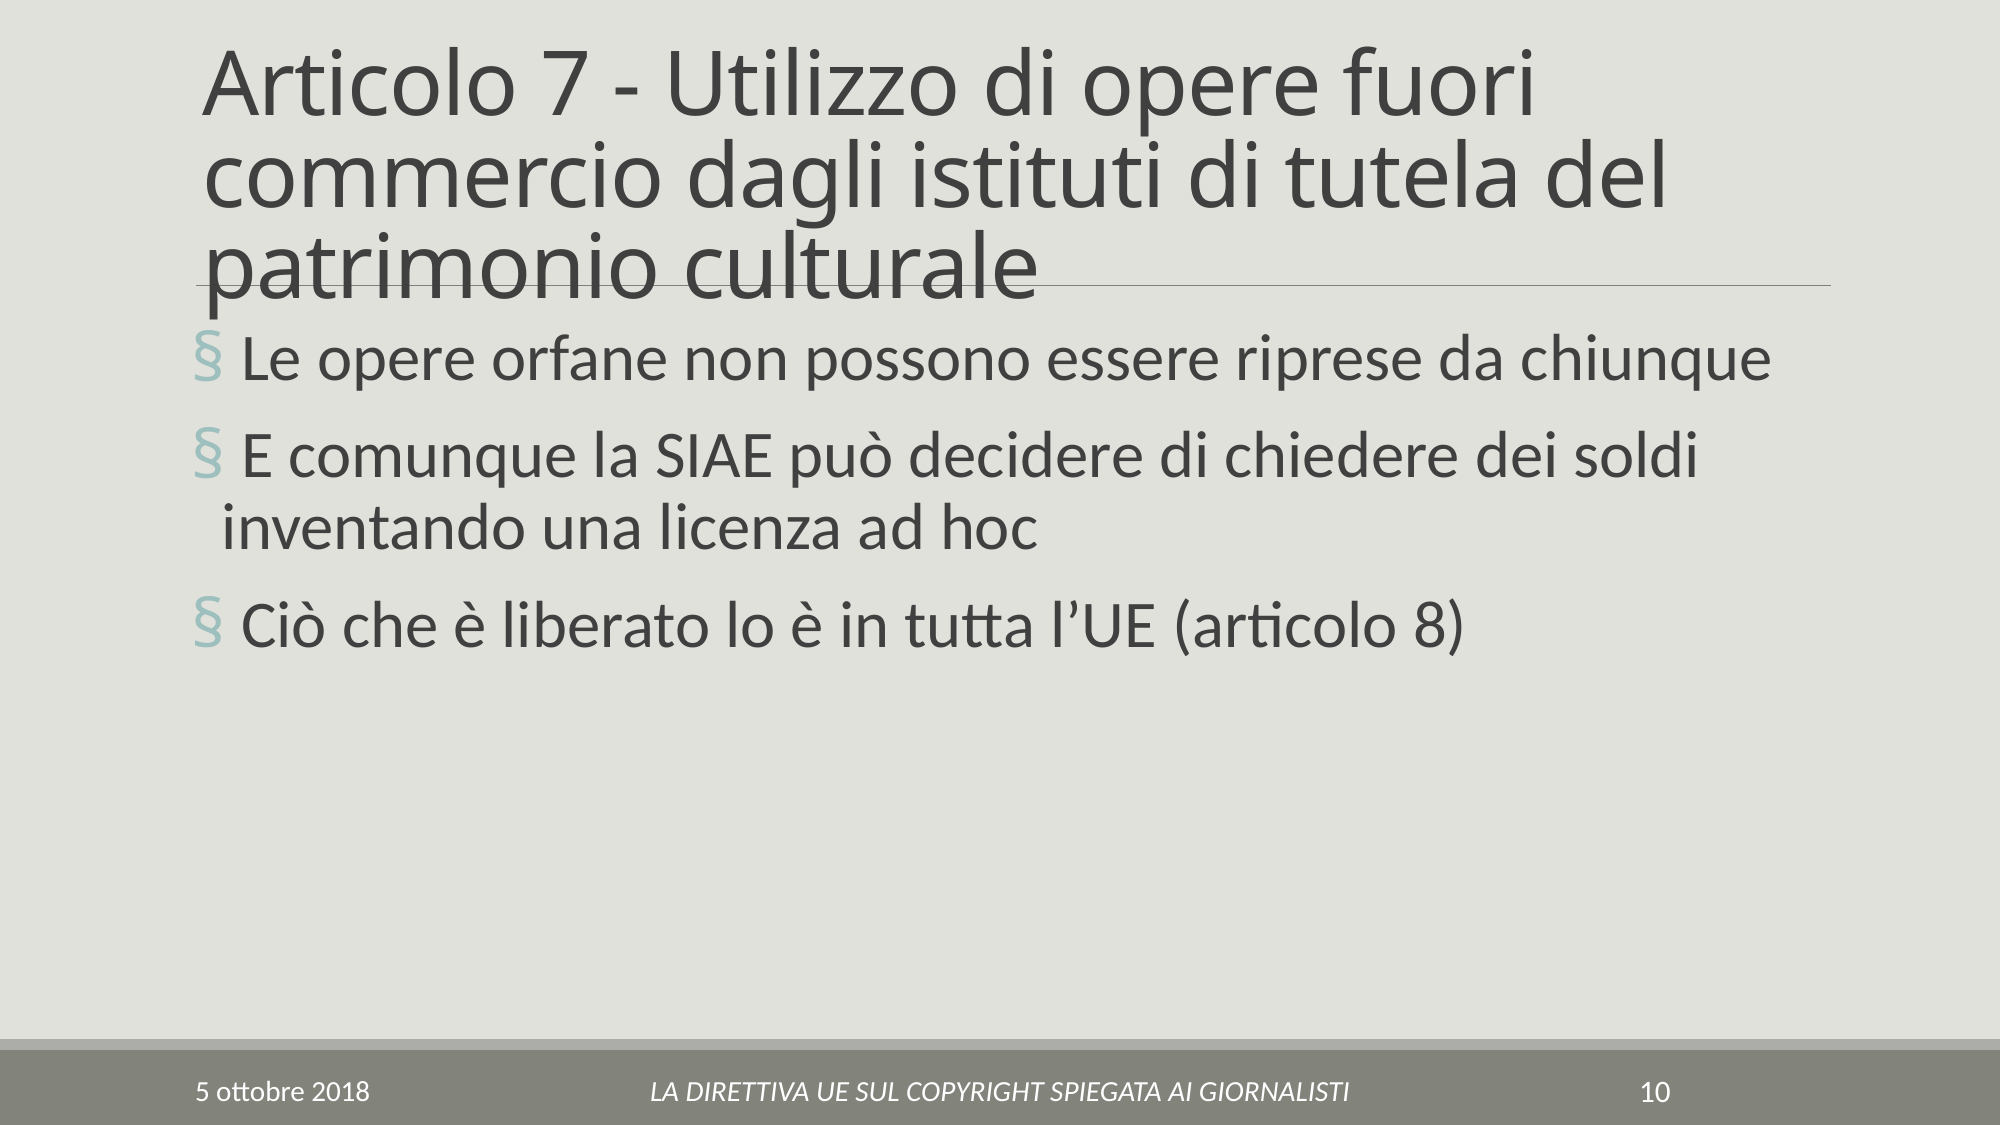

# Articolo 7 - Utilizzo di opere fuori commercio dagli istituti di tutela del patrimonio culturale
 Le opere orfane non possono essere riprese da chiunque
 E comunque la SIAE può decidere di chiedere dei soldi inventando una licenza ad hoc
 Ciò che è liberato lo è in tutta l’UE (articolo 8)
5 ottobre 2018
La direttiva Ue sul copyright spiegata ai giornalisti